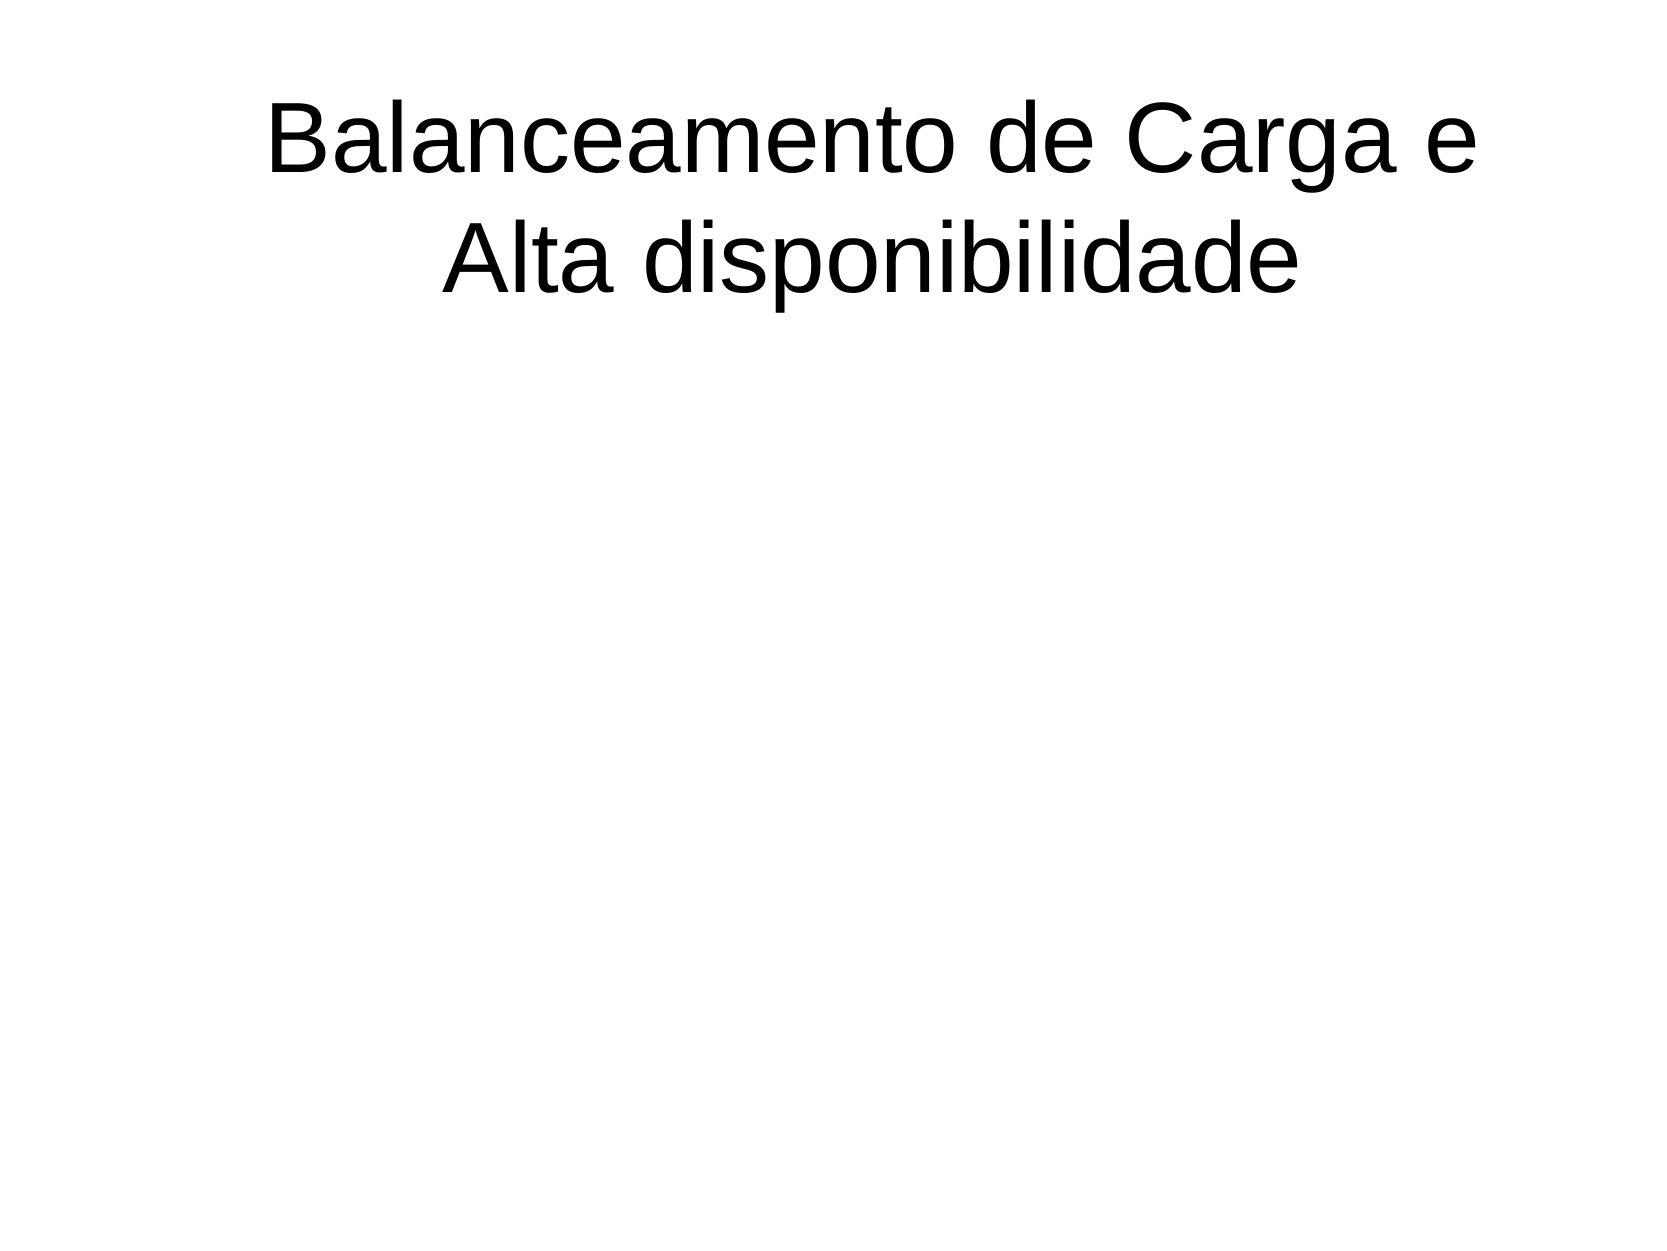

# Balanceamento de Carga e Alta disponibilidade